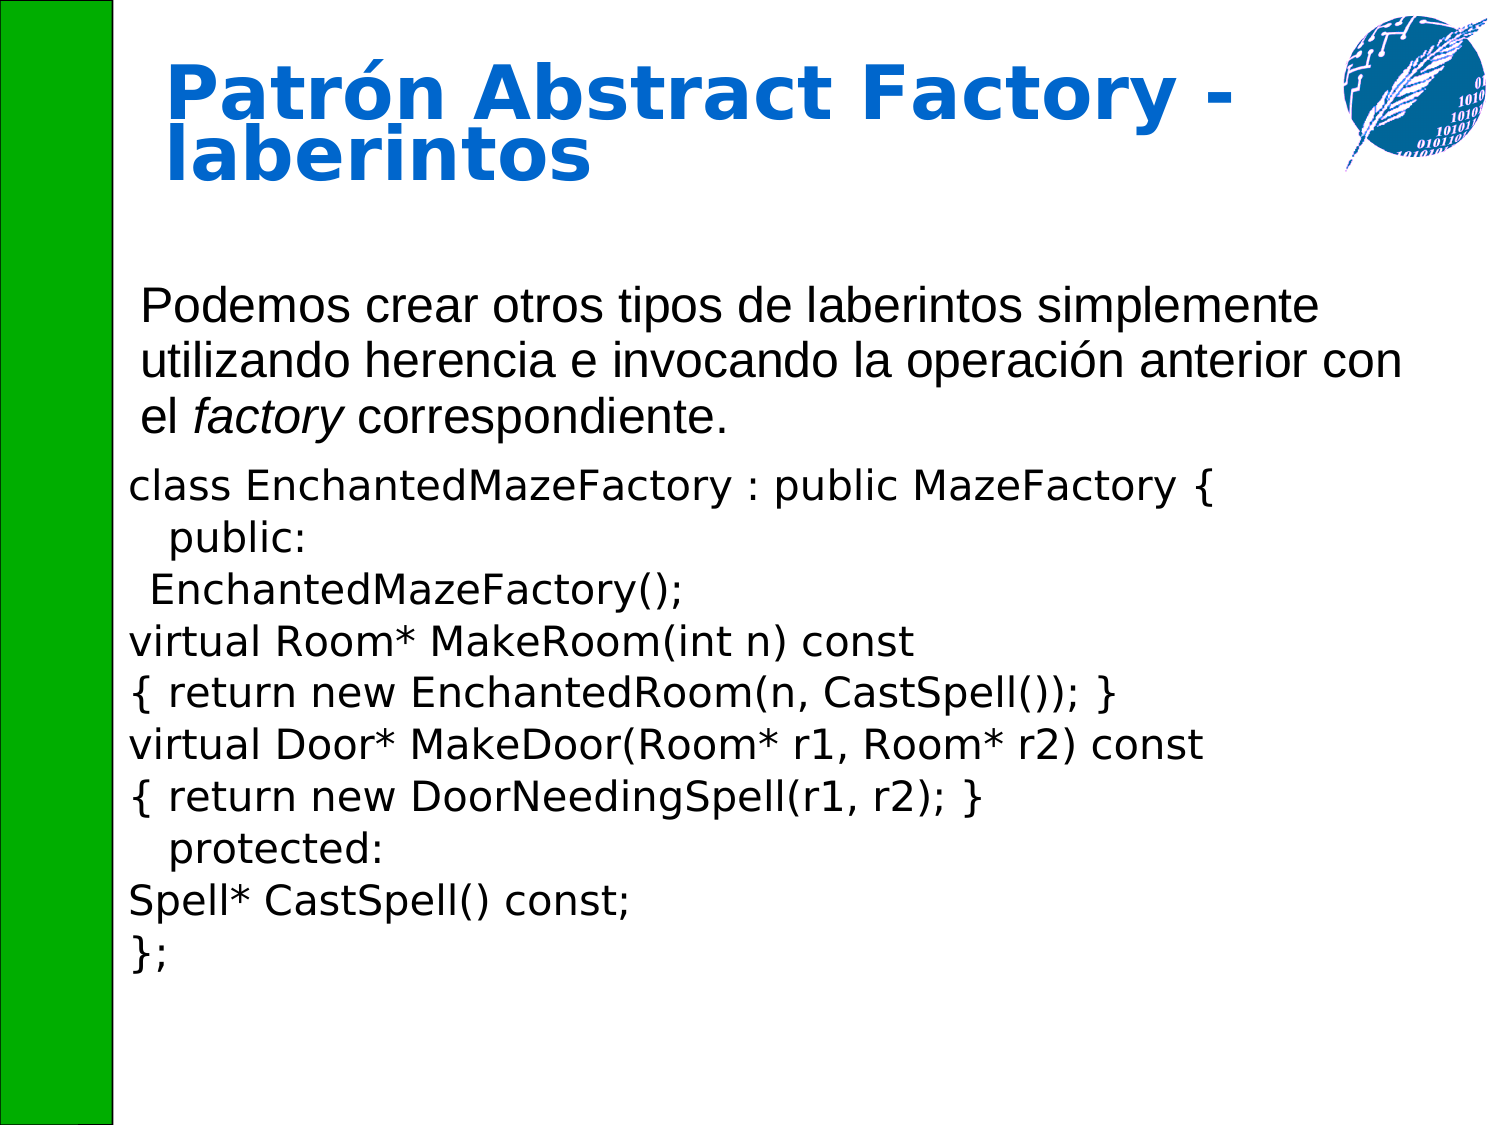

# Patrón Abstract Factory - laberintos
Podemos crear otros tipos de laberintos simplemente utilizando herencia e invocando la operación anterior con el factory correspondiente.
class EnchantedMazeFactory : public MazeFactory {
 public:
 	EnchantedMazeFactory();
virtual Room* MakeRoom(int n) const
{ return new EnchantedRoom(n, CastSpell()); }
virtual Door* MakeDoor(Room* r1, Room* r2) const
{ return new DoorNeedingSpell(r1, r2); }
 protected:
Spell* CastSpell() const;
};